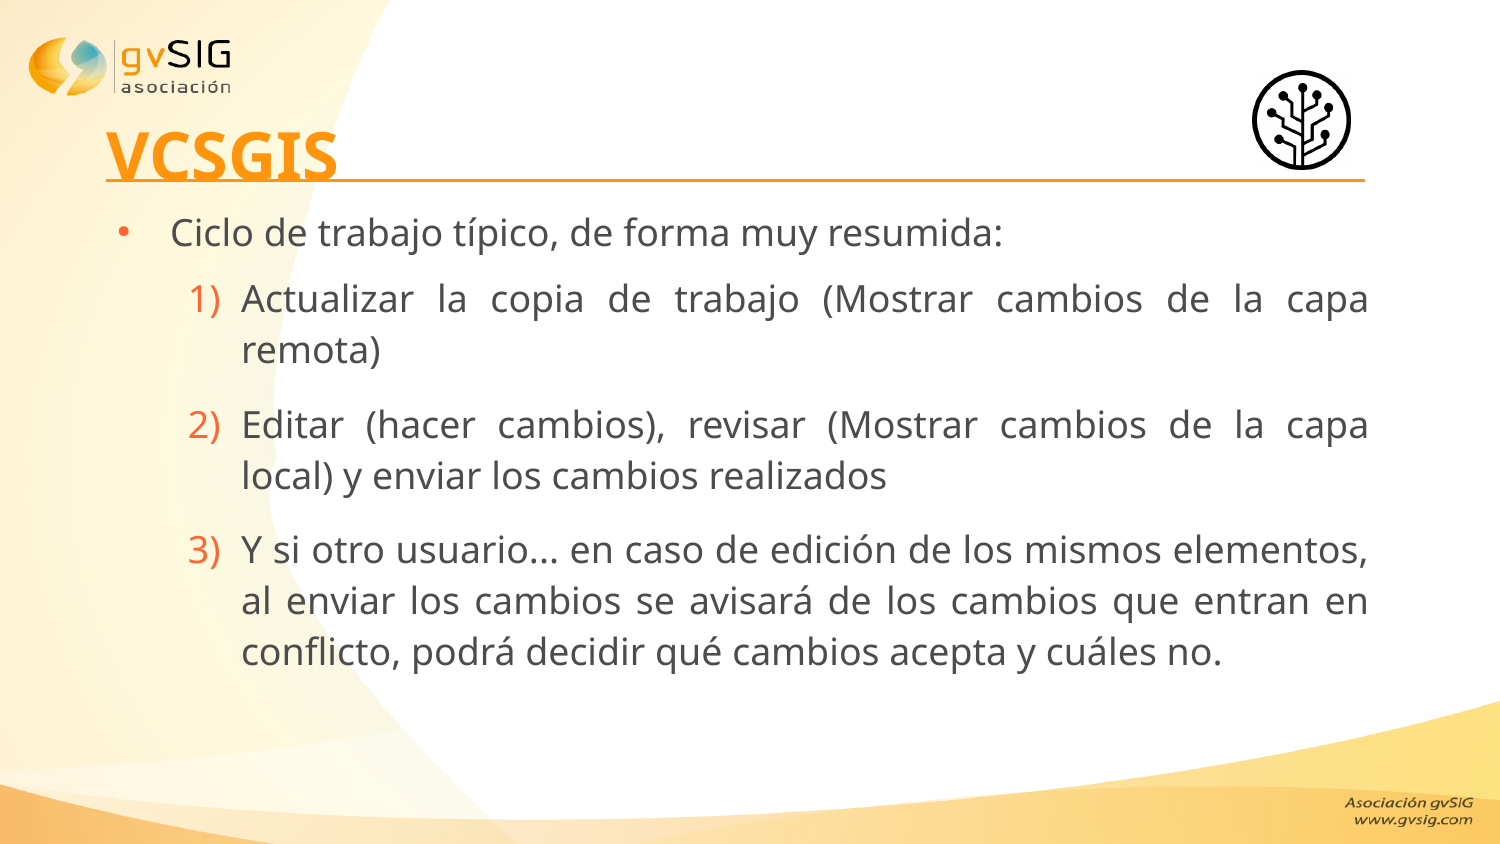

# VCSGIS
Ciclo de trabajo típico, de forma muy resumida:
Actualizar la copia de trabajo (Mostrar cambios de la capa remota)
Editar (hacer cambios), revisar (Mostrar cambios de la capa local) y enviar los cambios realizados
Y si otro usuario... en caso de edición de los mismos elementos, al enviar los cambios se avisará de los cambios que entran en conflicto, podrá decidir qué cambios acepta y cuáles no.